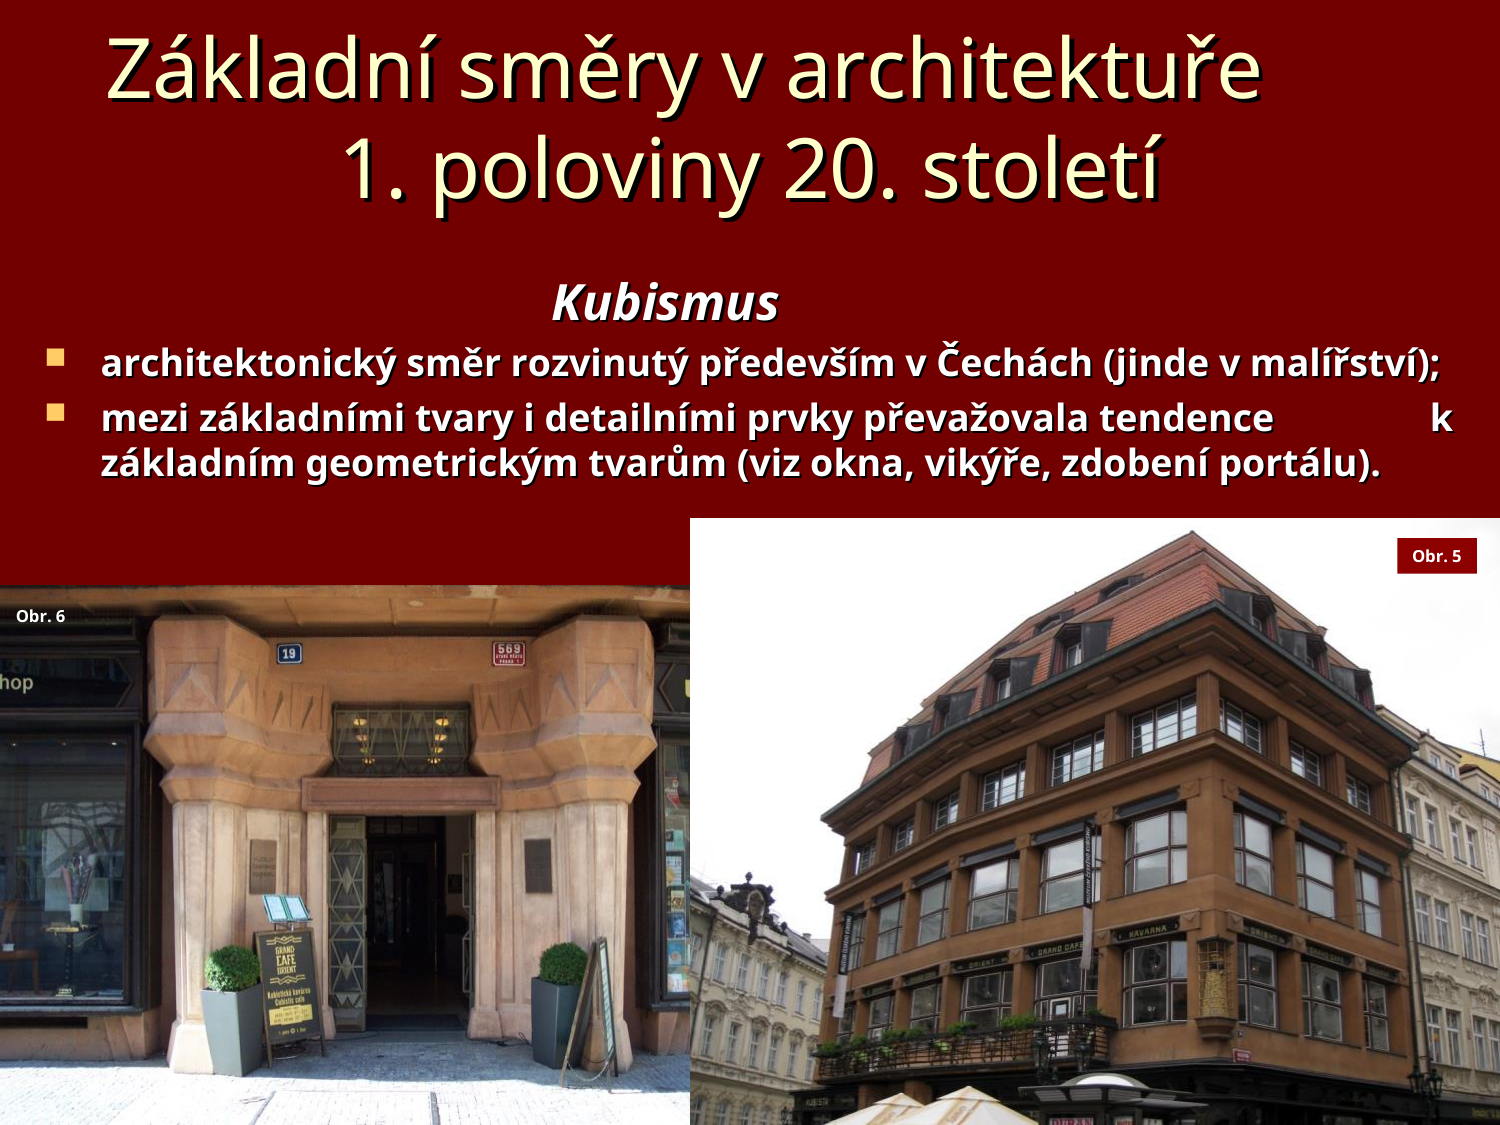

# Základní směry v architektuře 1. poloviny 20. století
 Kubismus
architektonický směr rozvinutý především v Čechách (jinde v malířství);
mezi základními tvary i detailními prvky převažovala tendence k základním geometrickým tvarům (viz okna, vikýře, zdobení portálu).
Obr. 5
Obr. 6